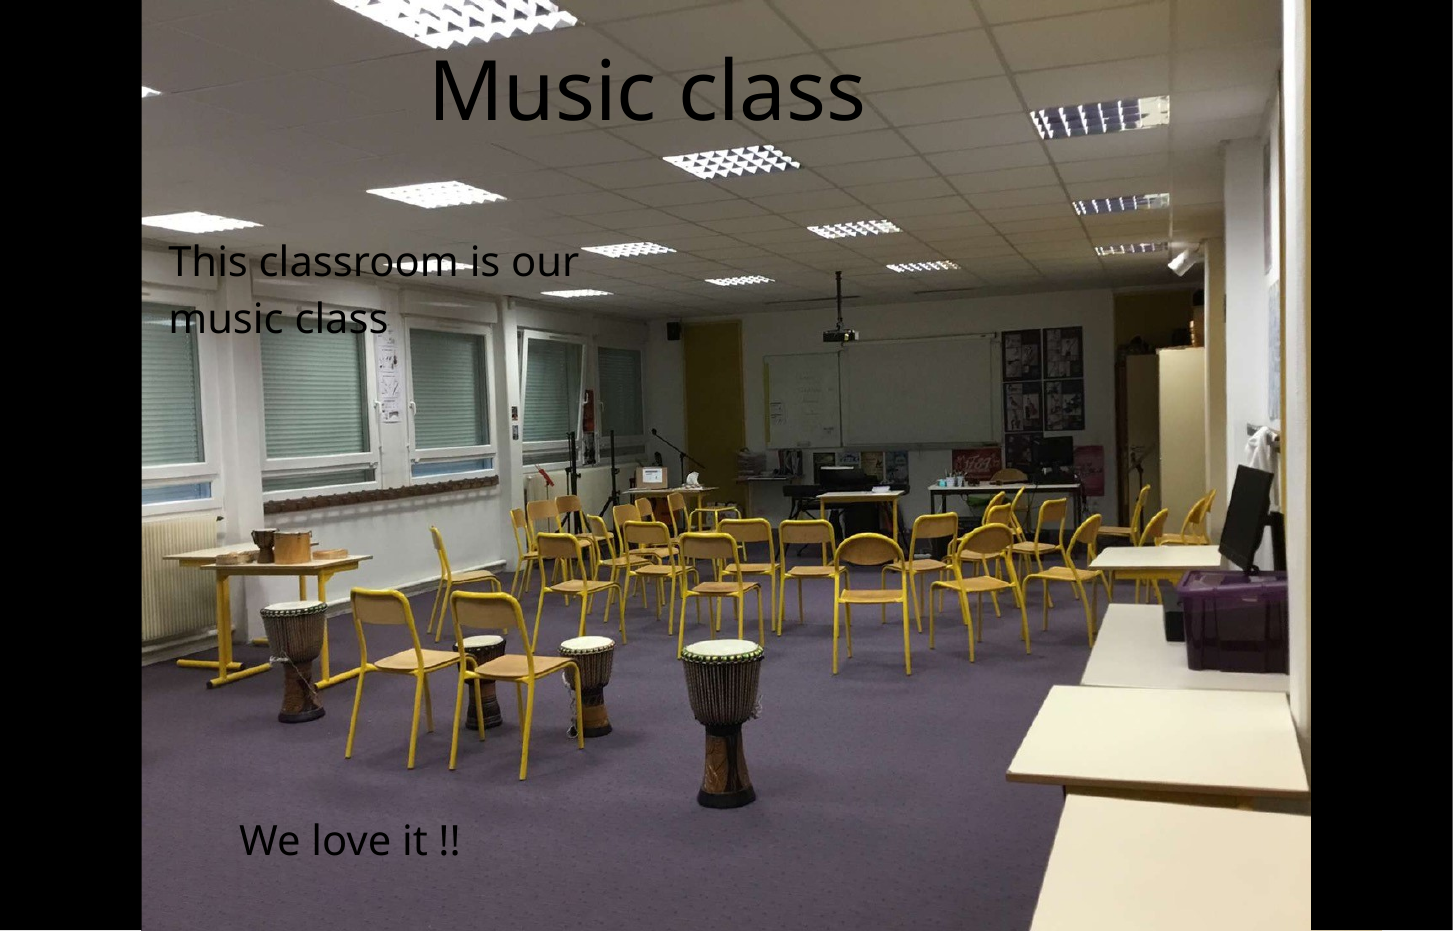

Music class
This classroom is our music class
We love it !!